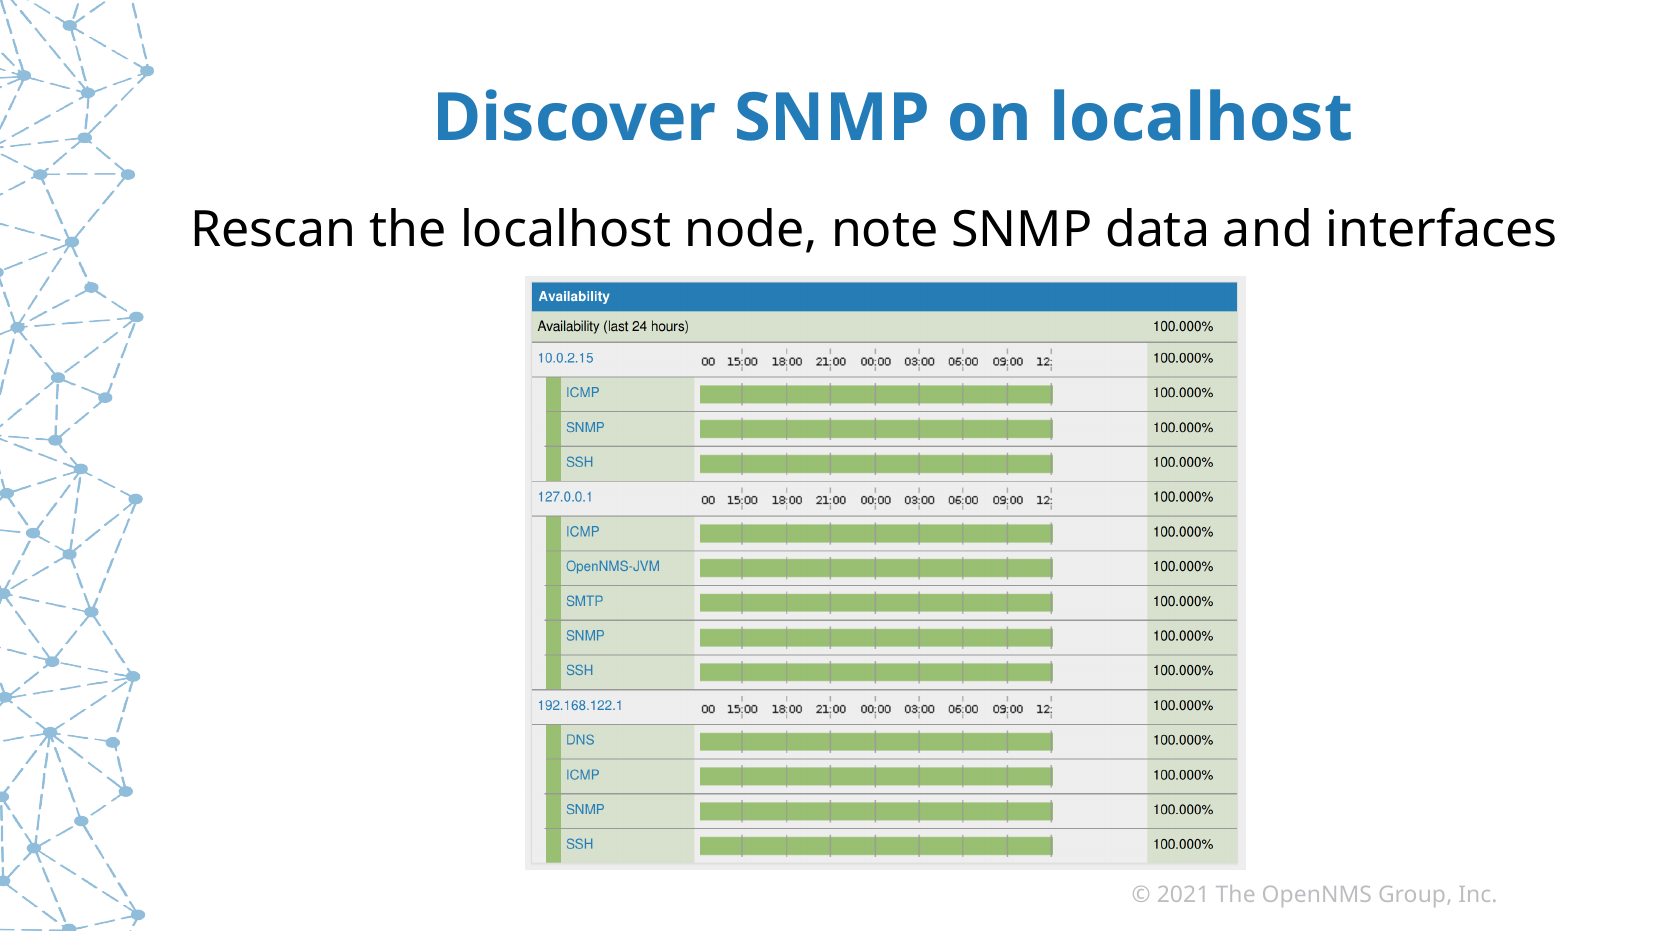

# Discover SNMP on localhost
Rescan the localhost node, note SNMP data and interfaces